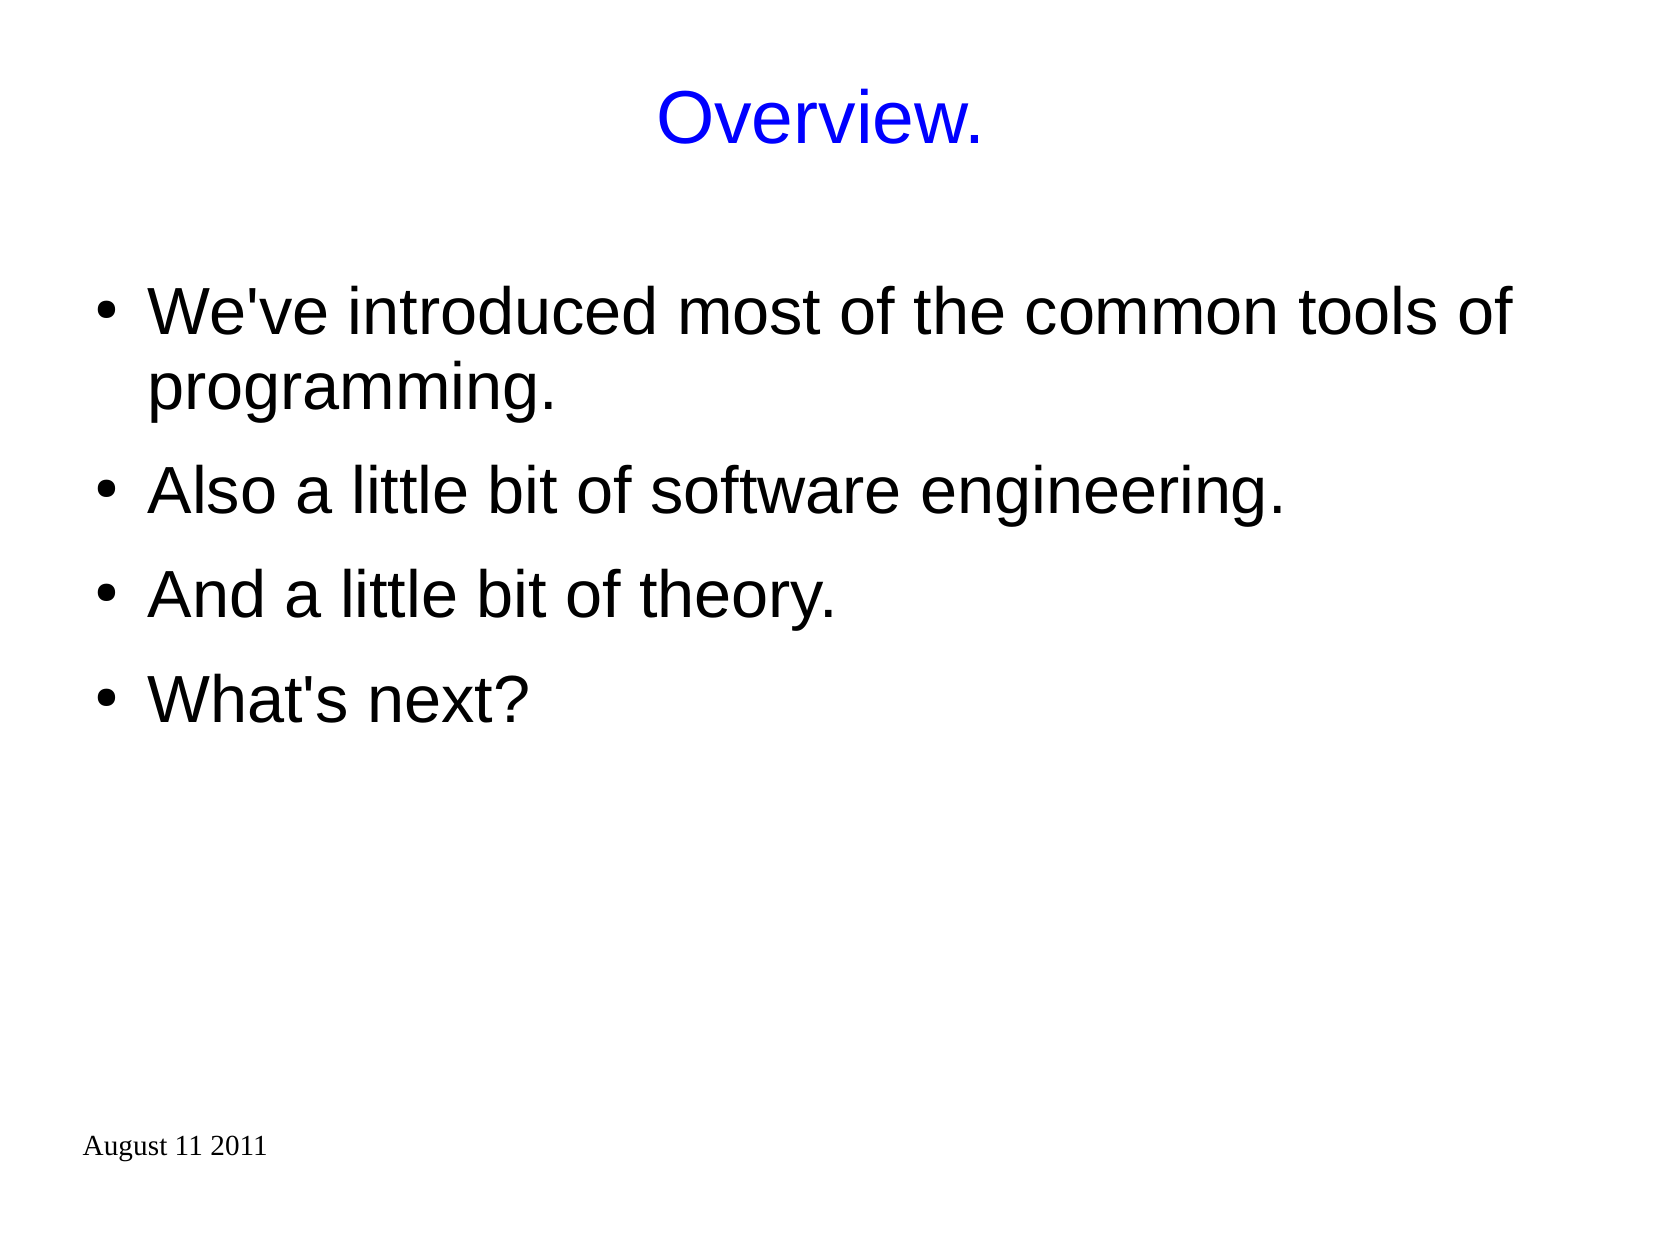

# Overview.
We've introduced most of the common tools of programming.
Also a little bit of software engineering.
And a little bit of theory.
What's next?
August 11 2011